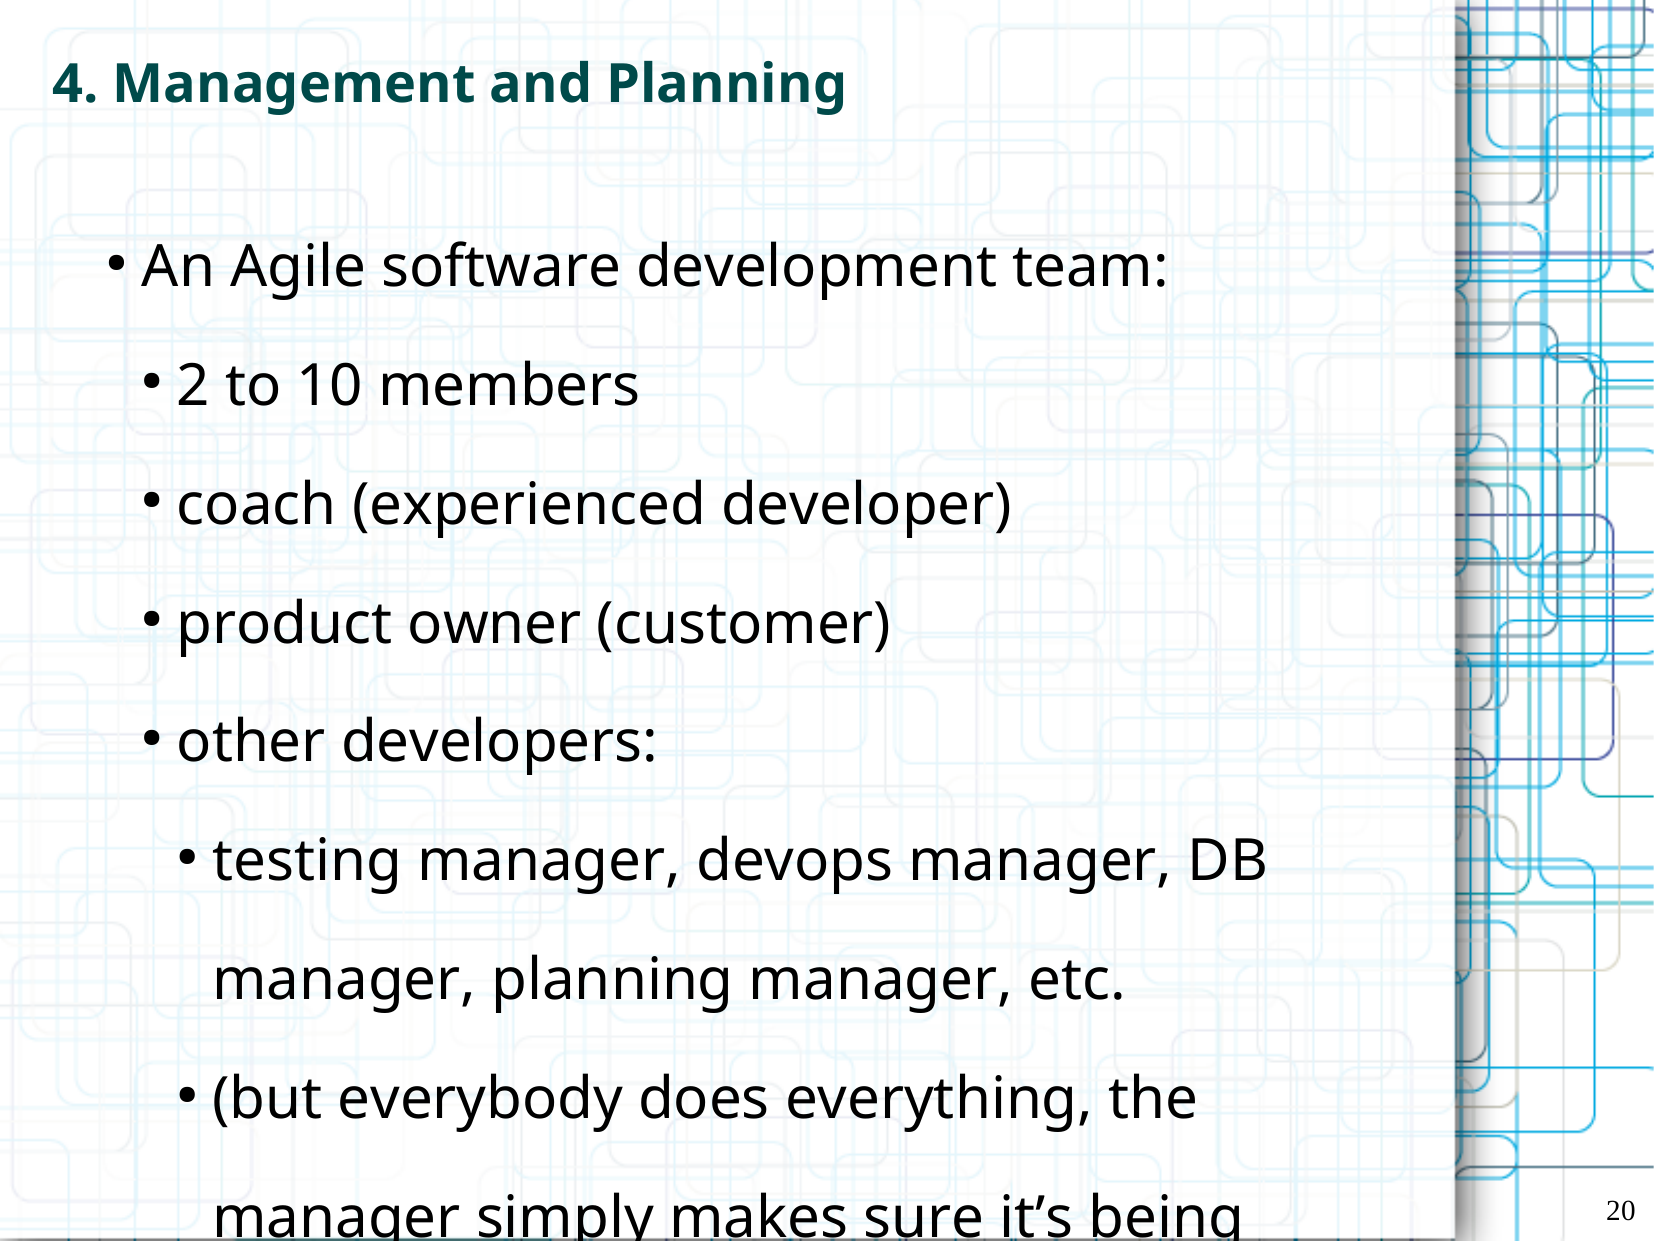

4. Management and Planning
 An Agile software development team:
2 to 10 members
coach (experienced developer)
product owner (customer)
other developers:
testing manager, devops manager, DB manager, planning manager, etc.
(but everybody does everything, the manager simply makes sure it’s being done)
20